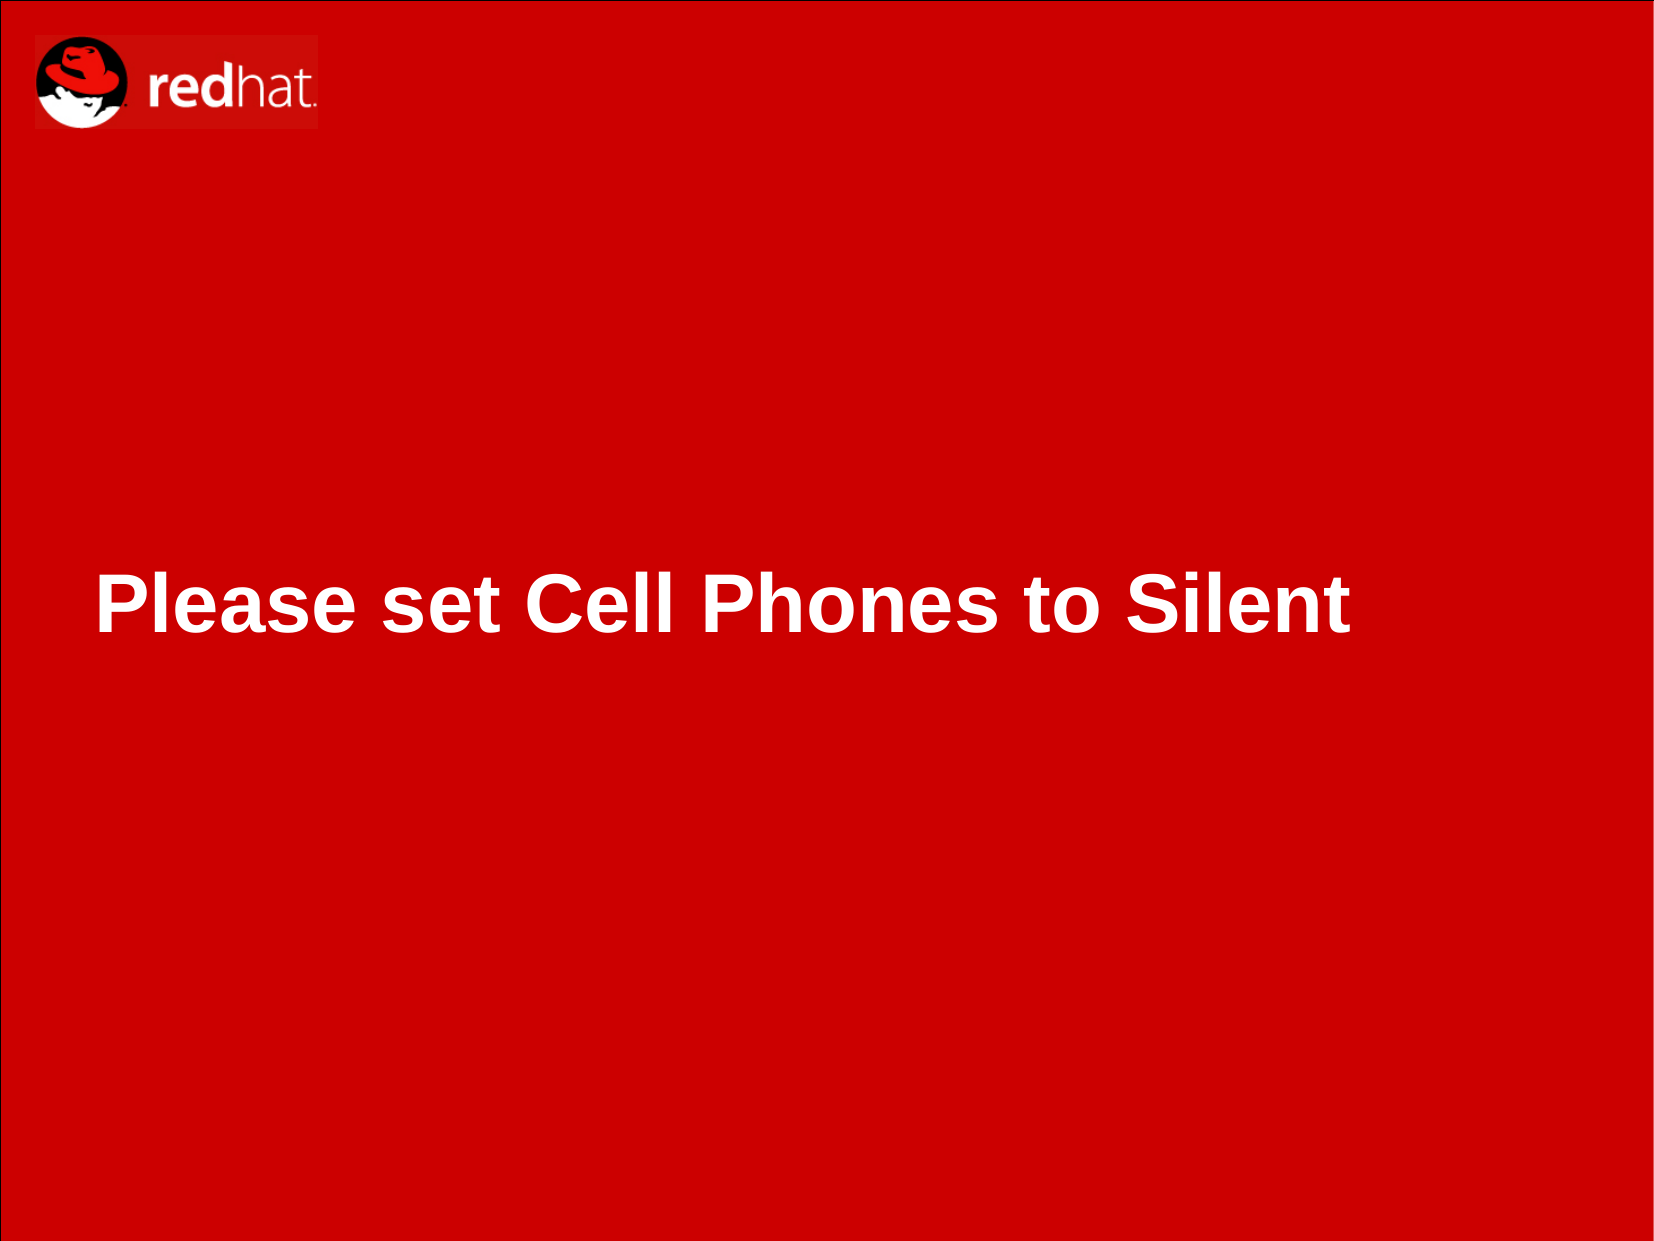

# Please set Cell Phones to Silent